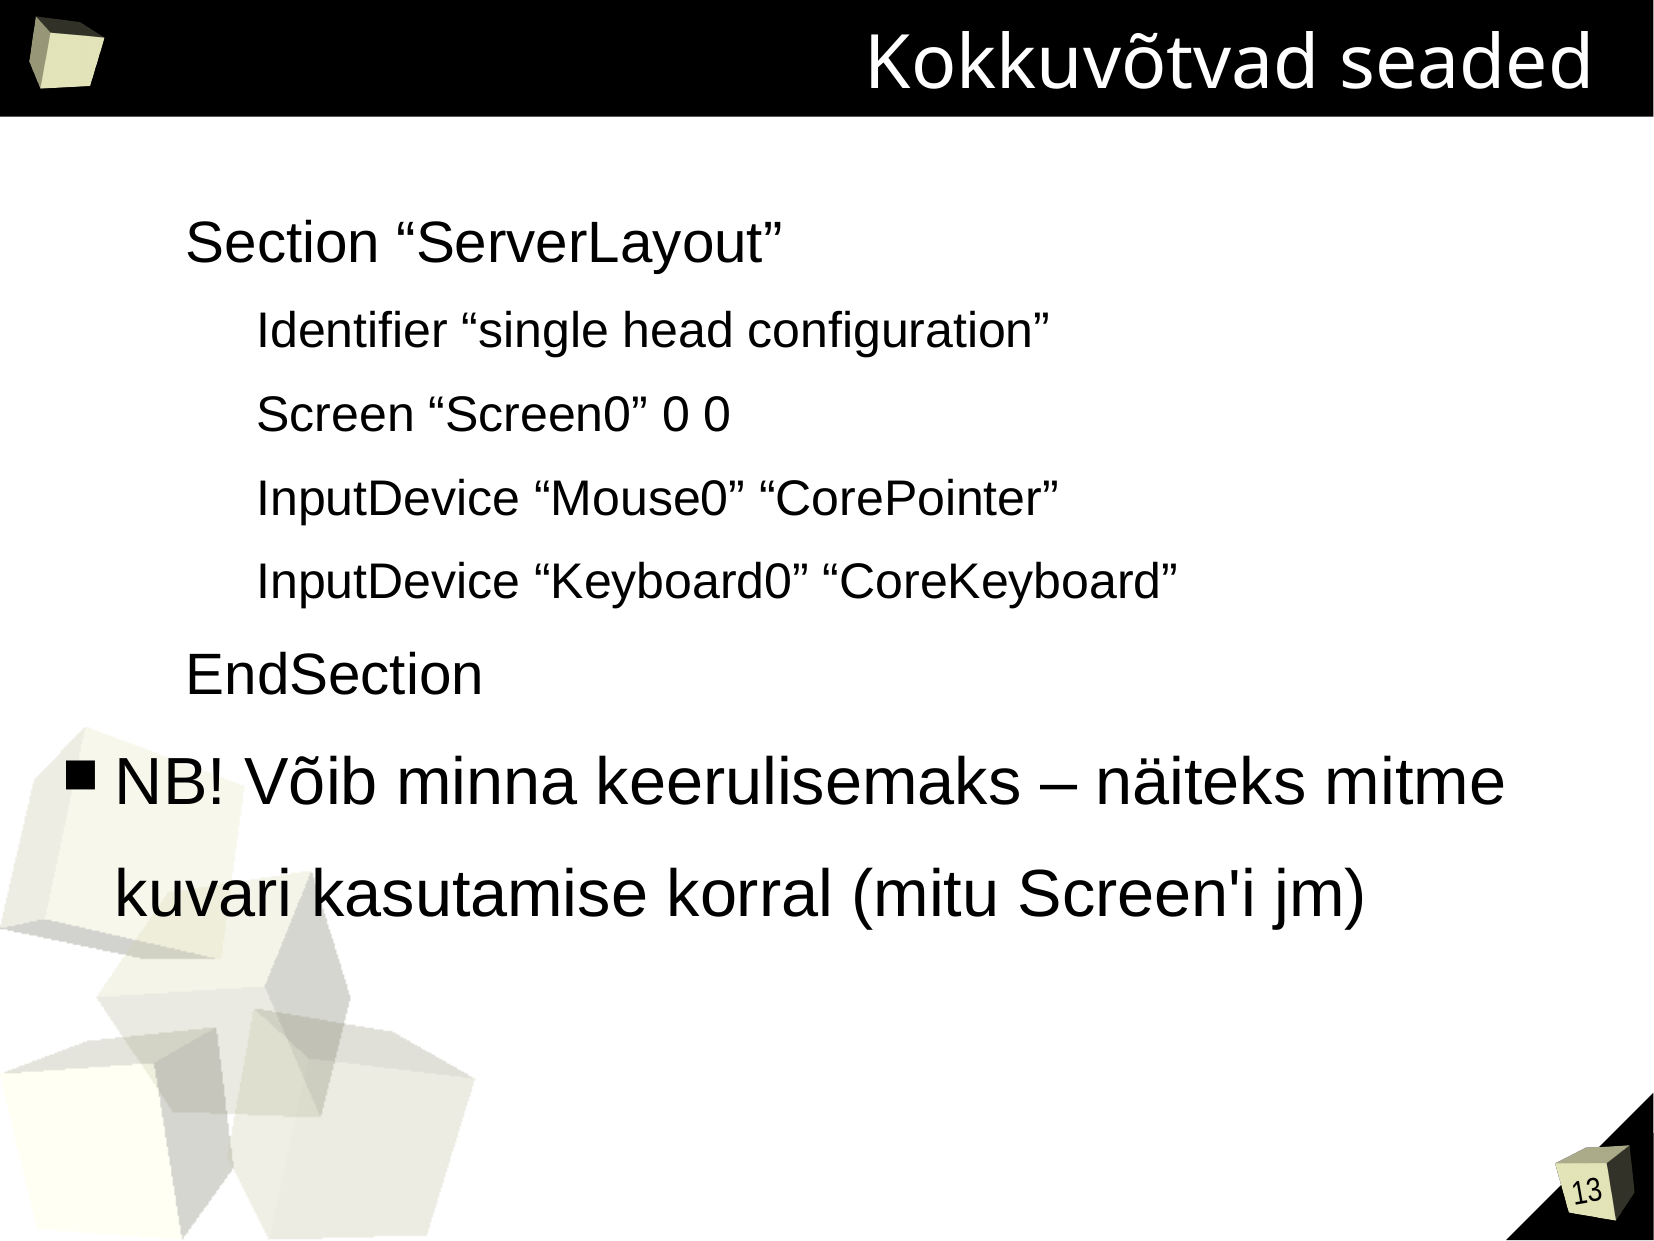

# Kokkuvõtvad seaded
Section “ServerLayout”
Identifier “single head configuration”
Screen “Screen0” 0 0
InputDevice “Mouse0” “CorePointer”
InputDevice “Keyboard0” “CoreKeyboard”
EndSection
NB! Võib minna keerulisemaks – näiteks mitme kuvari kasutamise korral (mitu Screen'i jm)